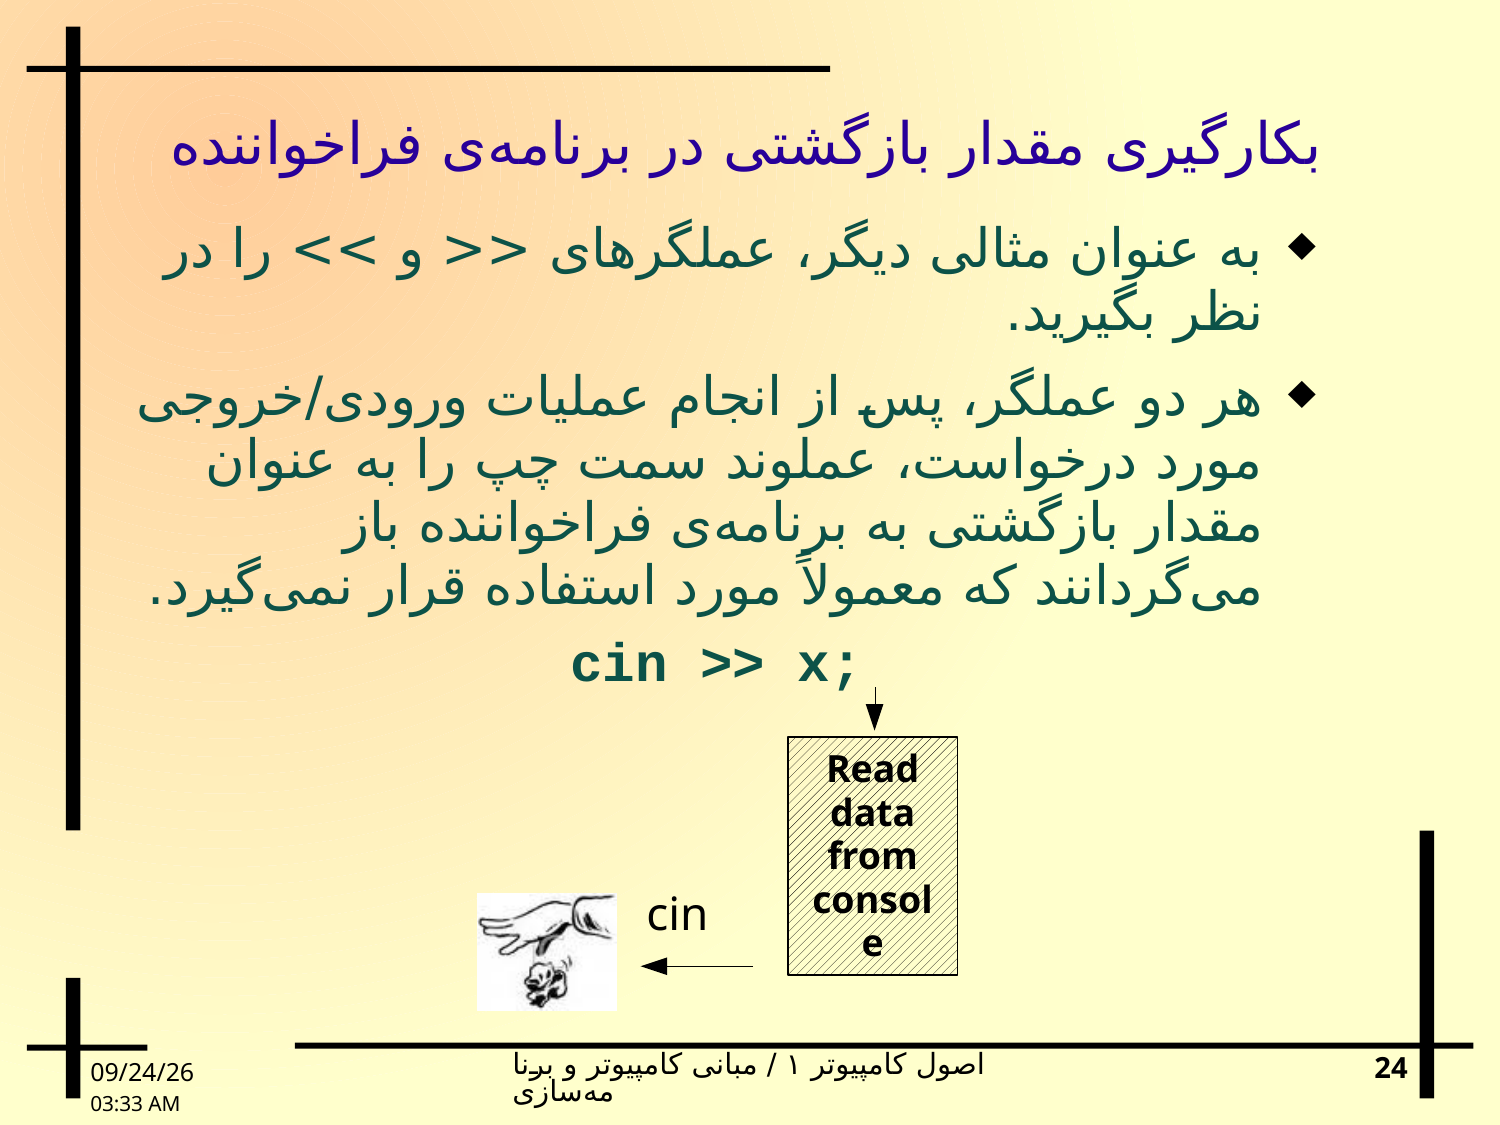

# بکارگیری مقدار بازگشتی در برنامه‌ی فراخواننده
به عنوان مثالی دیگر، عملگرهای << و >> را در نظر بگیرید.
هر دو عملگر، پس از انجام عملیات ورودی/خروجی مورد درخواست، عملوند سمت چپ را به عنوان مقدار بازگشتی به برنامه‌ی فراخواننده باز می‌گردانند که معمولاً مورد استفاده قرار نمی‌گیرد.
cin >> x;
Read data from console
cin
اصول کامپیوتر ۱ / مبانی کامپیوتر و برنامه‌سازی
24